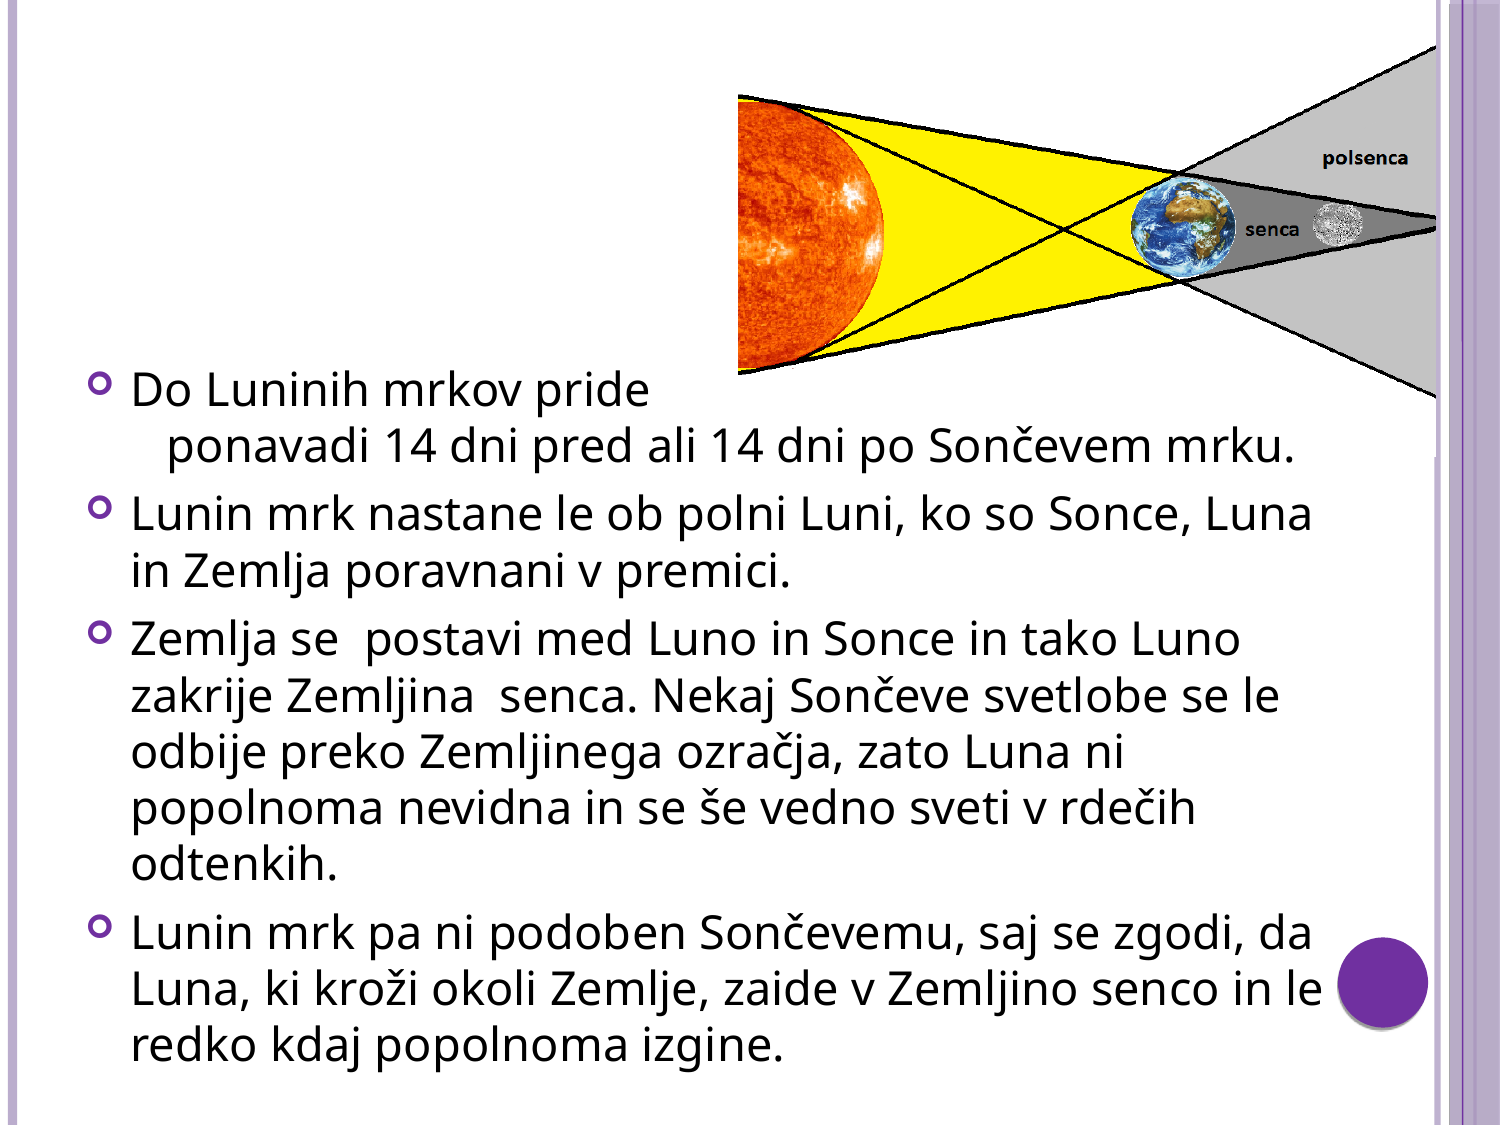

# LUNIN MRK
Do Luninih mrkov pride ponavadi 14 dni pred ali 14 dni po Sončevem mrku.
Lunin mrk nastane le ob polni Luni, ko so Sonce, Luna in Zemlja poravnani v premici.
Zemlja se postavi med Luno in Sonce in tako Luno zakrije Zemljina senca. Nekaj Sončeve svetlobe se le odbije preko Zemljinega ozračja, zato Luna ni popolnoma nevidna in se še vedno sveti v rdečih odtenkih.
Lunin mrk pa ni podoben Sončevemu, saj se zgodi, da Luna, ki kroži okoli Zemlje, zaide v Zemljino senco in le redko kdaj popolnoma izgine.